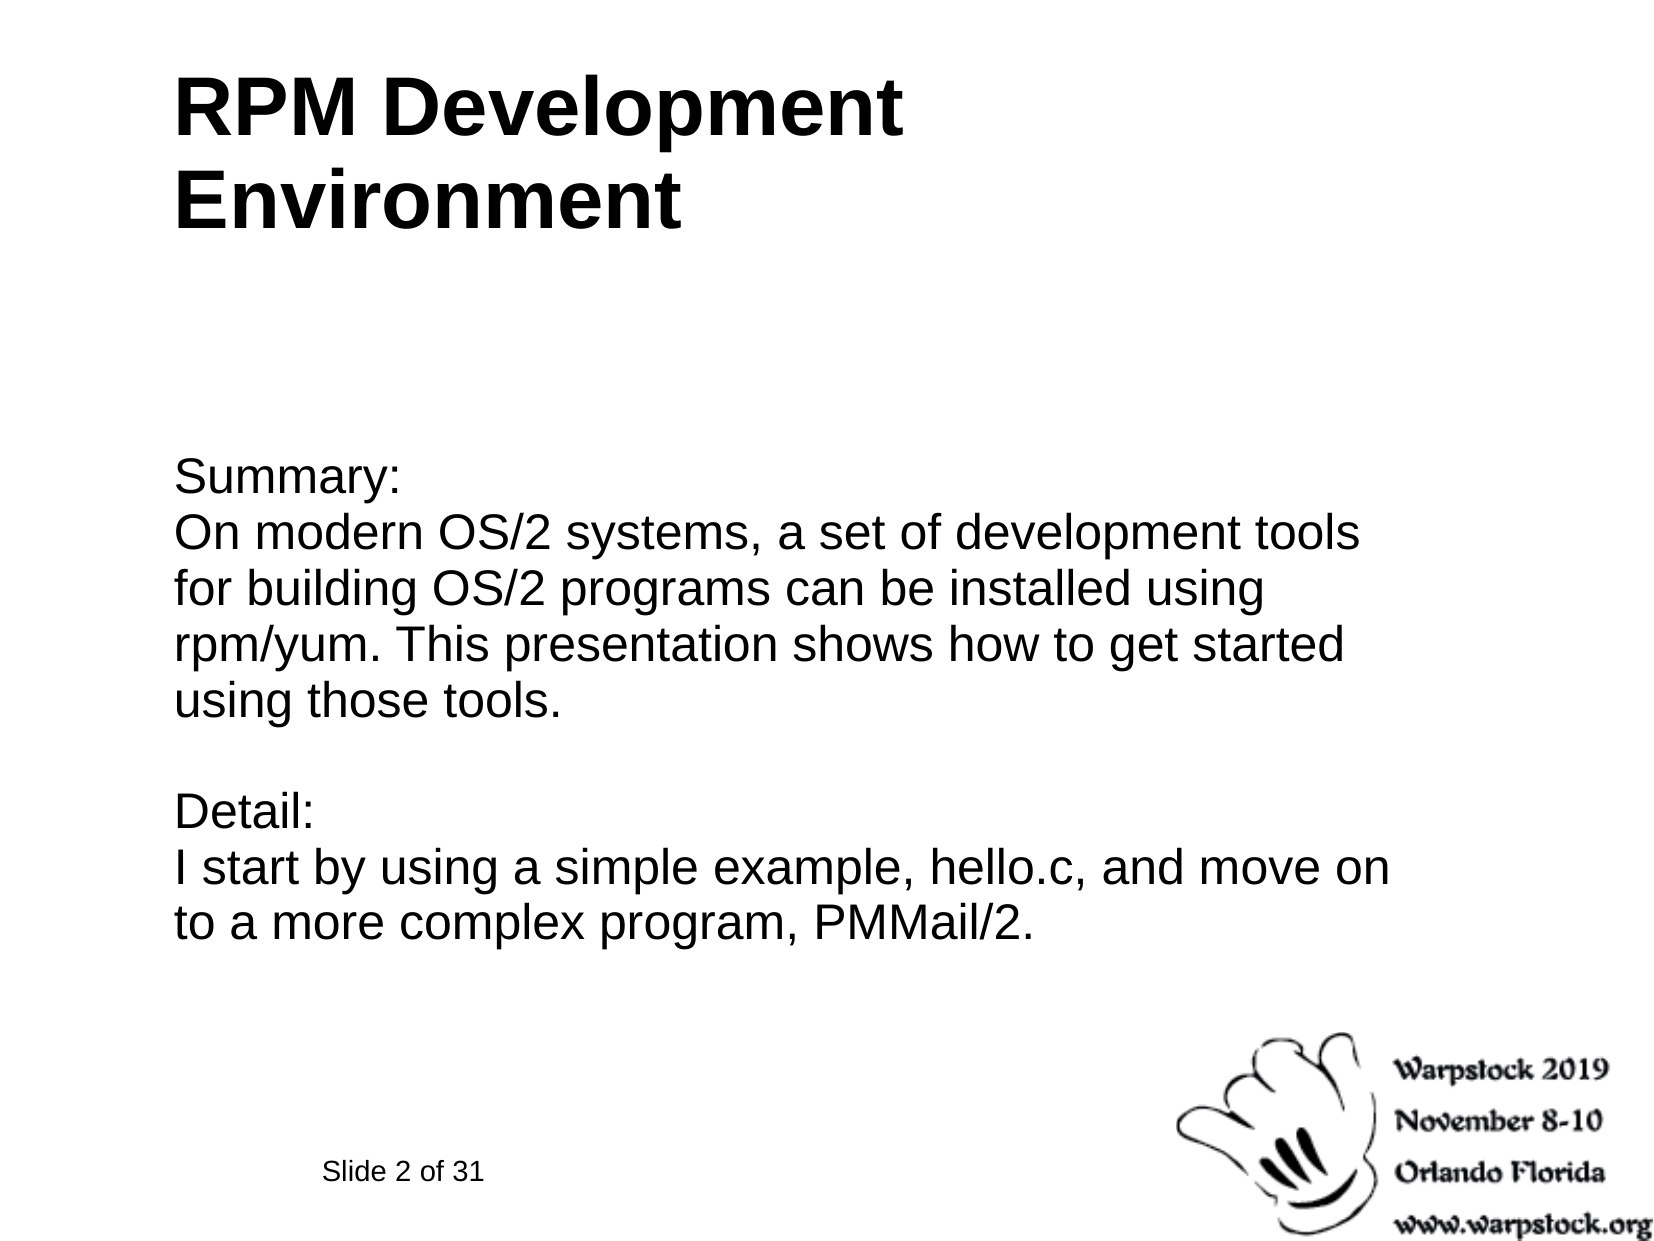

# RPM Development Environment
Summary:
On modern OS/2 systems, a set of development tools for building OS/2 programs can be installed using rpm/yum. This presentation shows how to get started using those tools.
Detail:
I start by using a simple example, hello.c, and move on to a more complex program, PMMail/2.